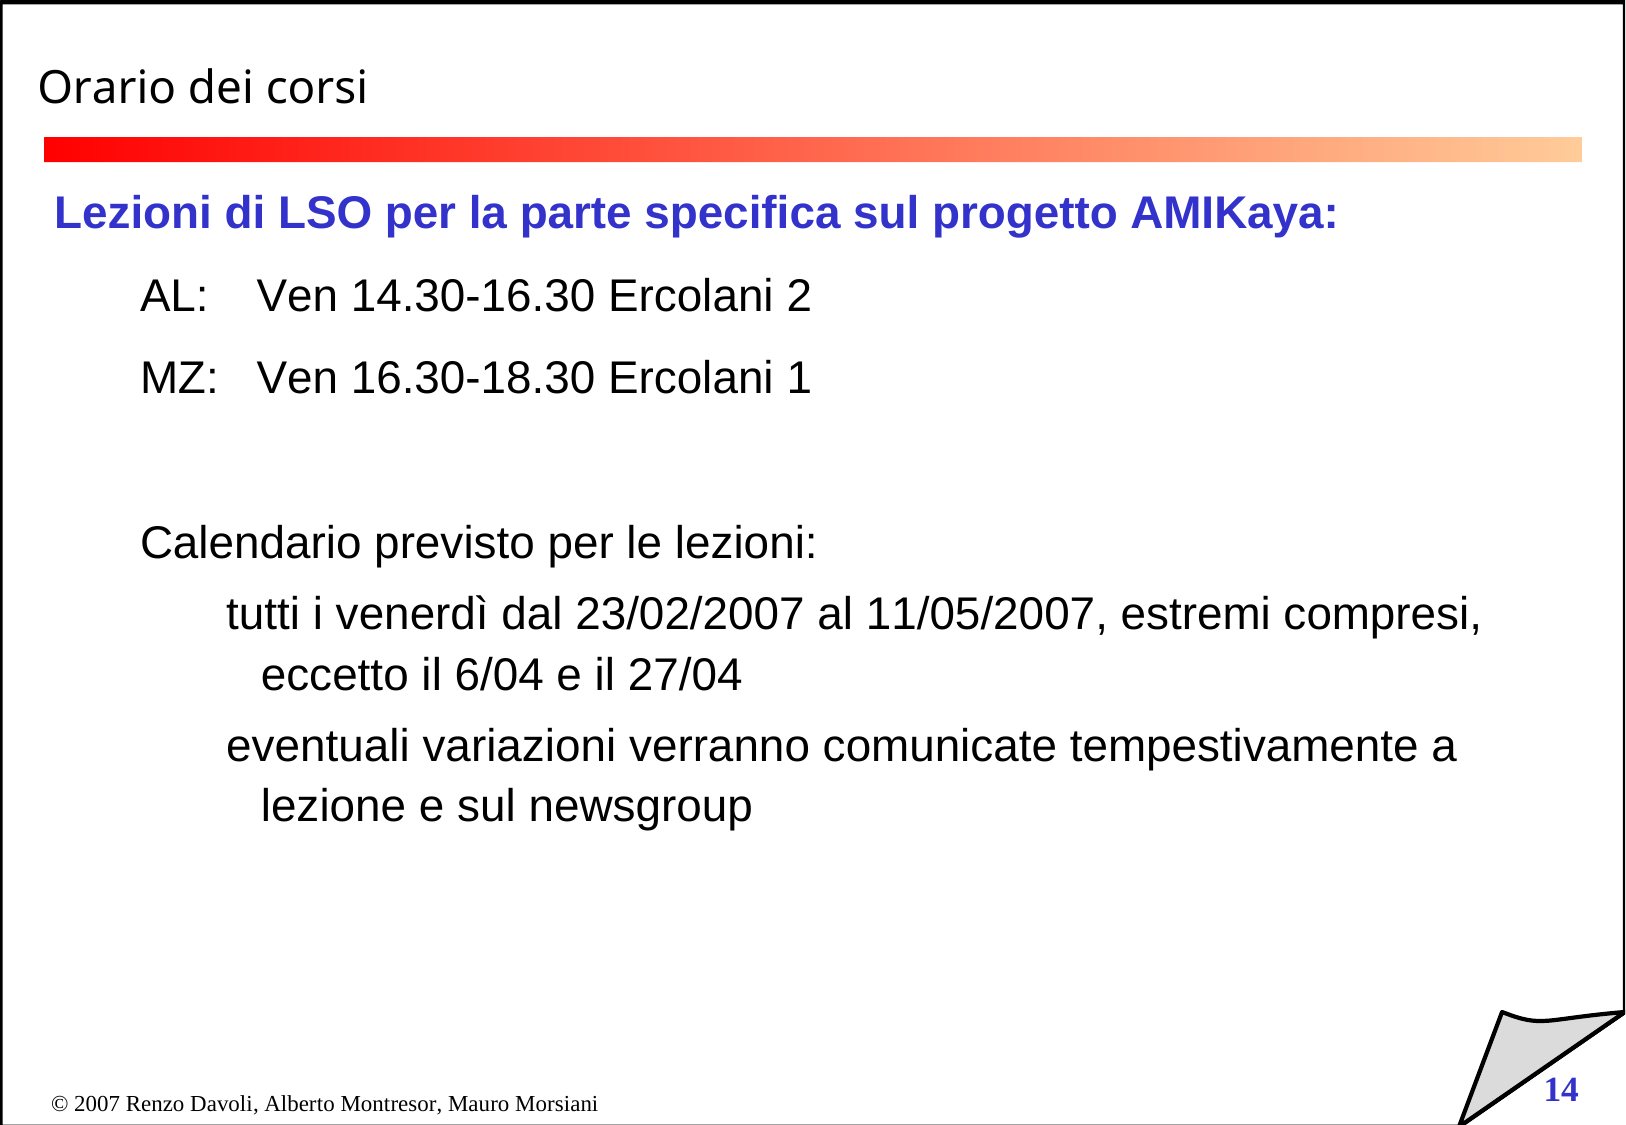

# Orario dei corsi
Lezioni di LSO per la parte specifica sul progetto AMIKaya:
AL:	Ven 14.30-16.30 Ercolani 2
MZ: 	Ven 16.30-18.30 Ercolani 1
Calendario previsto per le lezioni:
tutti i venerdì dal 23/02/2007 al 11/05/2007, estremi compresi, eccetto il 6/04 e il 27/04
eventuali variazioni verranno comunicate tempestivamente a lezione e sul newsgroup